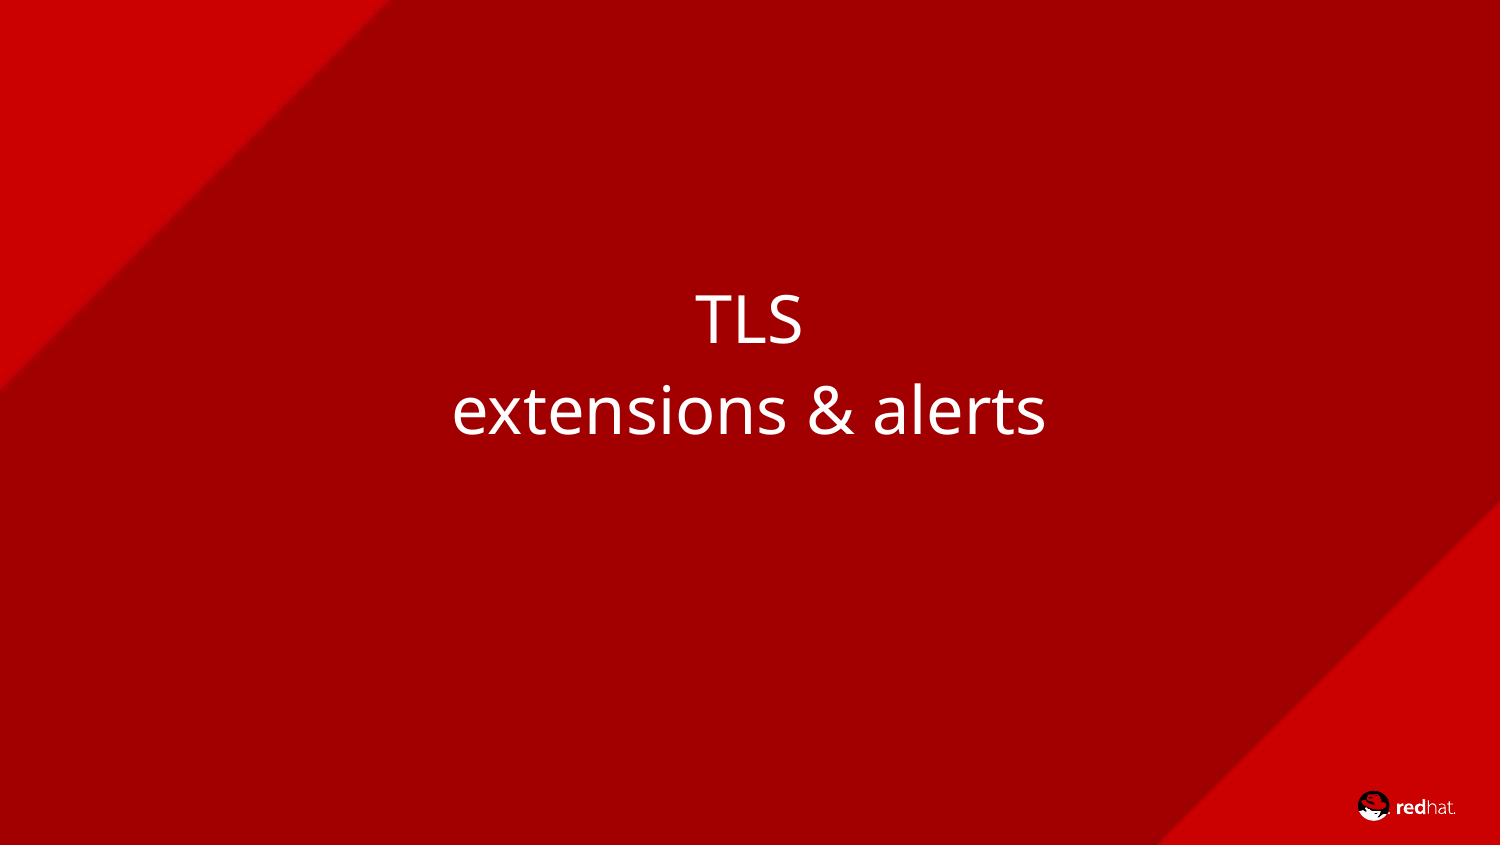

# TLS extensions & alerts
TLS 1.3